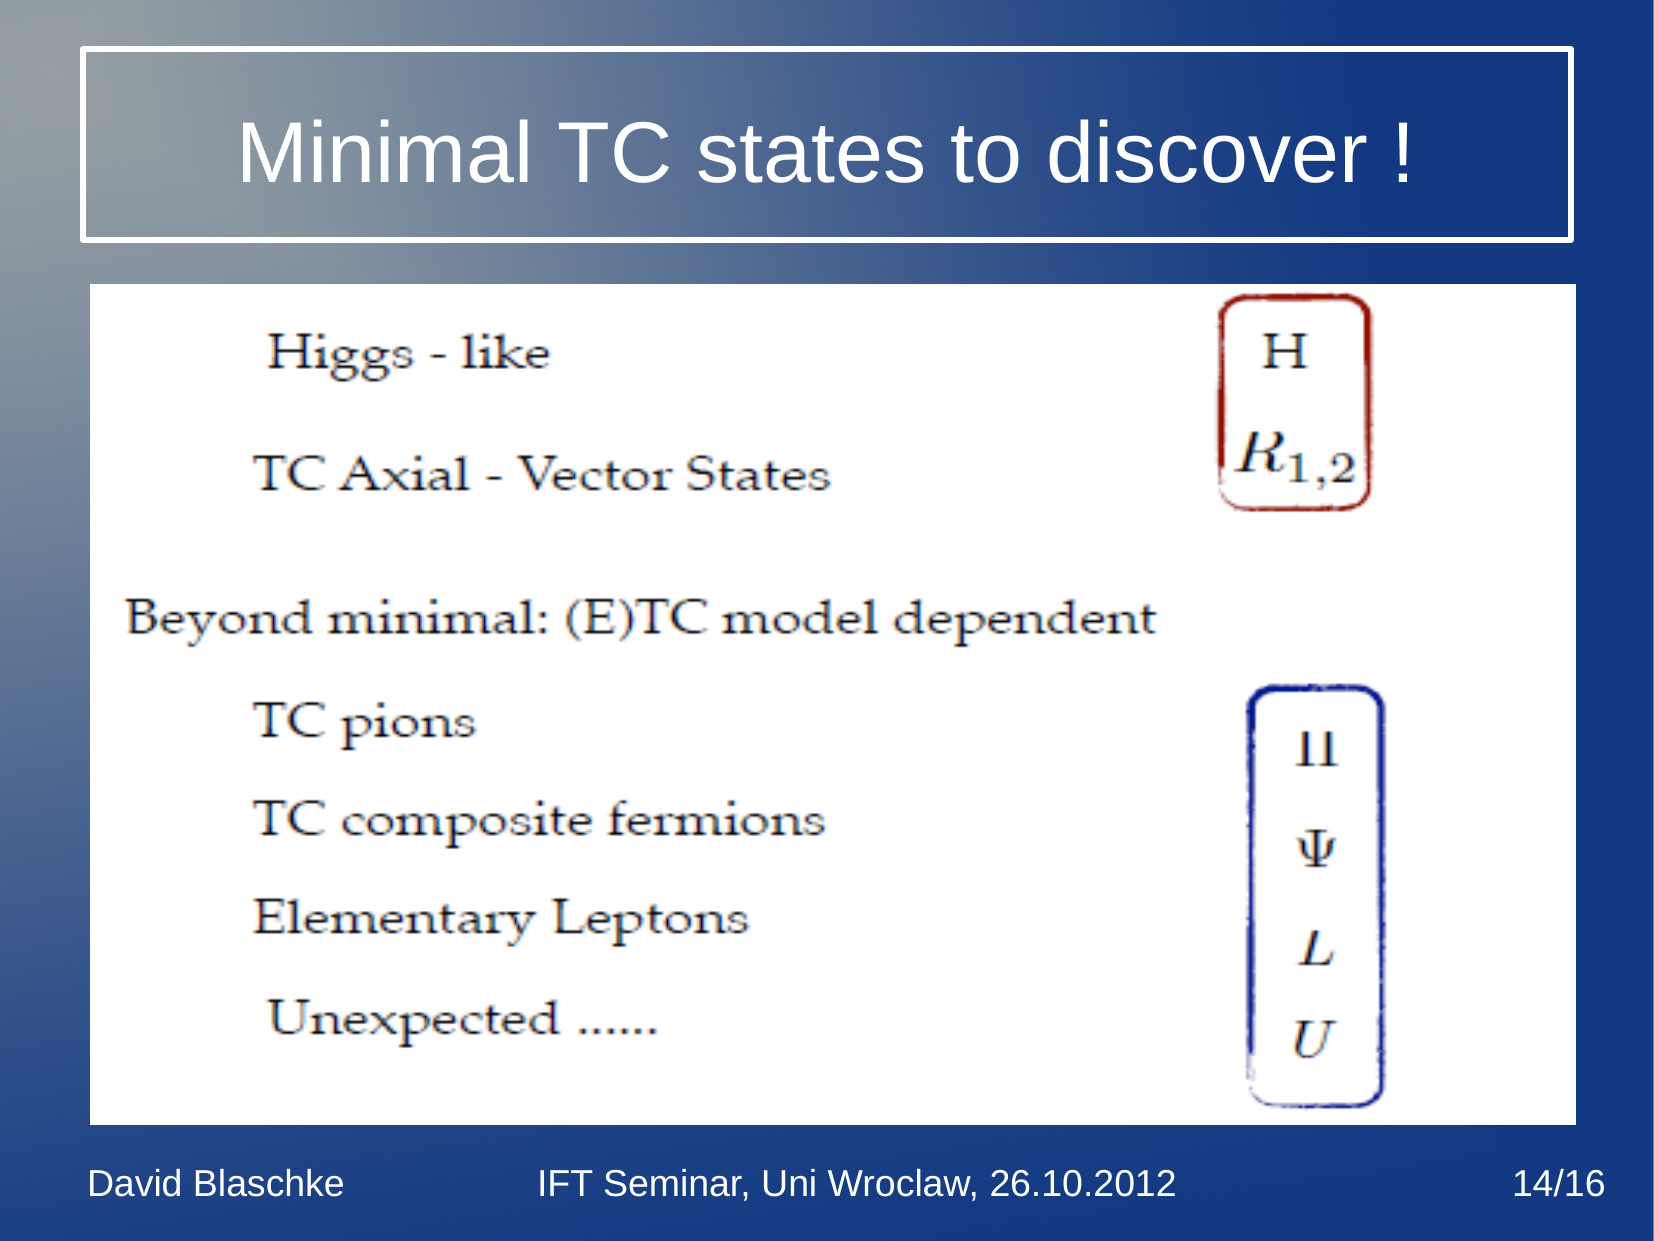

# Minimal TC states to discover !
David Blaschke			IFT Seminar, Uni Wroclaw, 26.10.2012					14/16